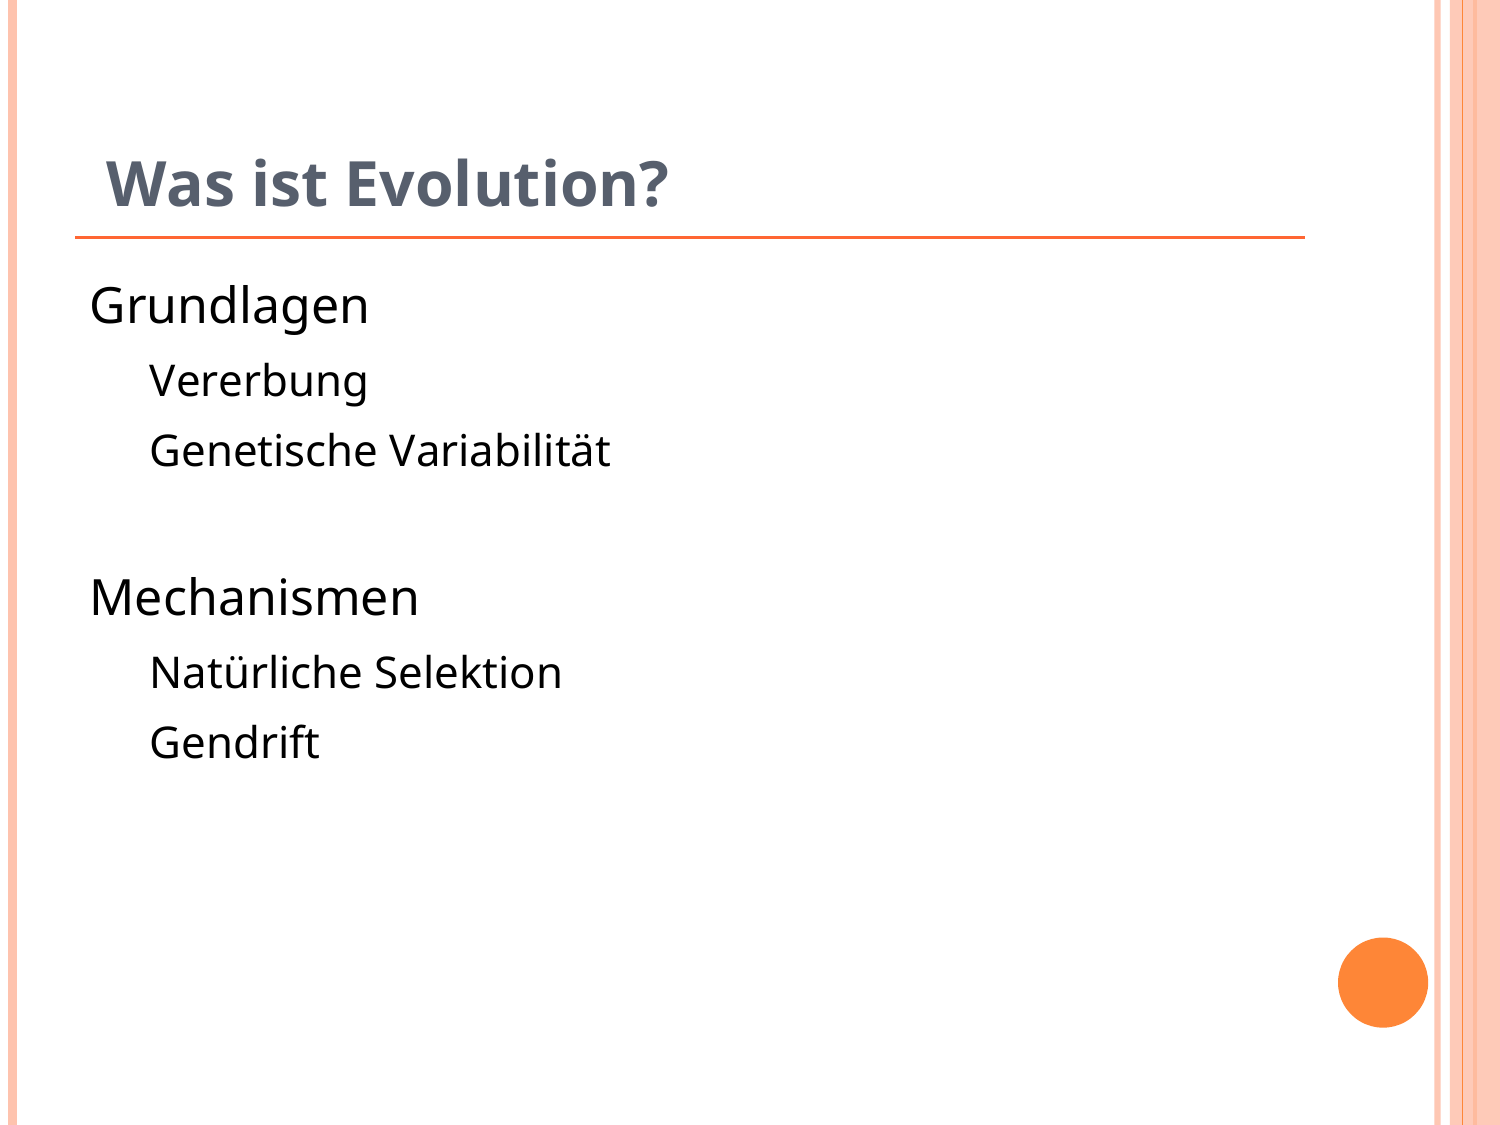

# Was ist Evolution?
Grundlagen
Vererbung
Genetische Variabilität
Mechanismen
Natürliche Selektion
Gendrift